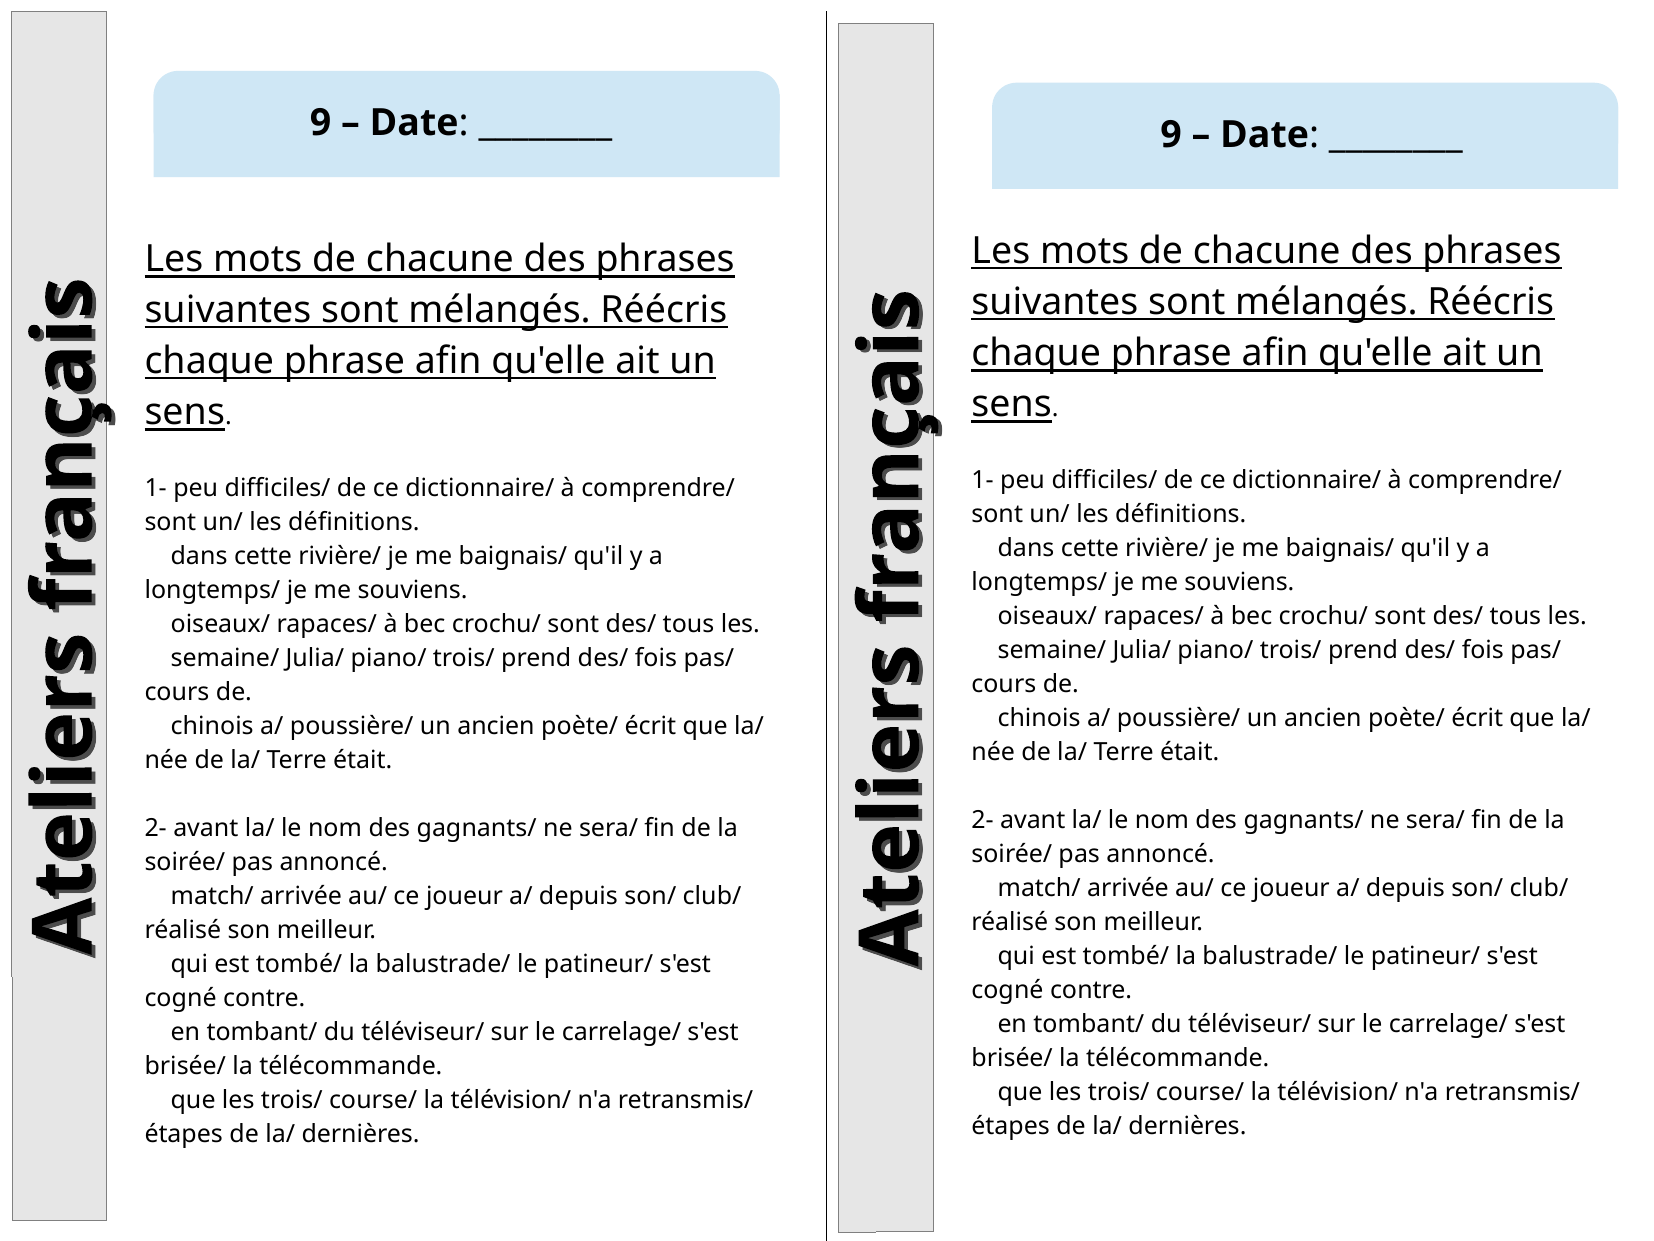

9 – Date: ________
9 – Date: ________
Les mots de chacune des phrases suivantes sont mélangés. Réécris chaque phrase afin qu'elle ait un sens.
1- peu difficiles/ de ce dictionnaire/ à comprendre/ sont un/ les définitions.
 dans cette rivière/ je me baignais/ qu'il y a longtemps/ je me souviens.
 oiseaux/ rapaces/ à bec crochu/ sont des/ tous les.
 semaine/ Julia/ piano/ trois/ prend des/ fois pas/ cours de.
 chinois a/ poussière/ un ancien poète/ écrit que la/ née de la/ Terre était.
2- avant la/ le nom des gagnants/ ne sera/ fin de la soirée/ pas annoncé.
 match/ arrivée au/ ce joueur a/ depuis son/ club/ réalisé son meilleur.
 qui est tombé/ la balustrade/ le patineur/ s'est cogné contre.
 en tombant/ du téléviseur/ sur le carrelage/ s'est brisée/ la télécommande.
 que les trois/ course/ la télévision/ n'a retransmis/ étapes de la/ dernières.
Les mots de chacune des phrases suivantes sont mélangés. Réécris chaque phrase afin qu'elle ait un sens.
1- peu difficiles/ de ce dictionnaire/ à comprendre/ sont un/ les définitions.
 dans cette rivière/ je me baignais/ qu'il y a longtemps/ je me souviens.
 oiseaux/ rapaces/ à bec crochu/ sont des/ tous les.
 semaine/ Julia/ piano/ trois/ prend des/ fois pas/ cours de.
 chinois a/ poussière/ un ancien poète/ écrit que la/ née de la/ Terre était.
2- avant la/ le nom des gagnants/ ne sera/ fin de la soirée/ pas annoncé.
 match/ arrivée au/ ce joueur a/ depuis son/ club/ réalisé son meilleur.
 qui est tombé/ la balustrade/ le patineur/ s'est cogné contre.
 en tombant/ du téléviseur/ sur le carrelage/ s'est brisée/ la télécommande.
 que les trois/ course/ la télévision/ n'a retransmis/ étapes de la/ dernières.
Ateliers français
Ateliers français